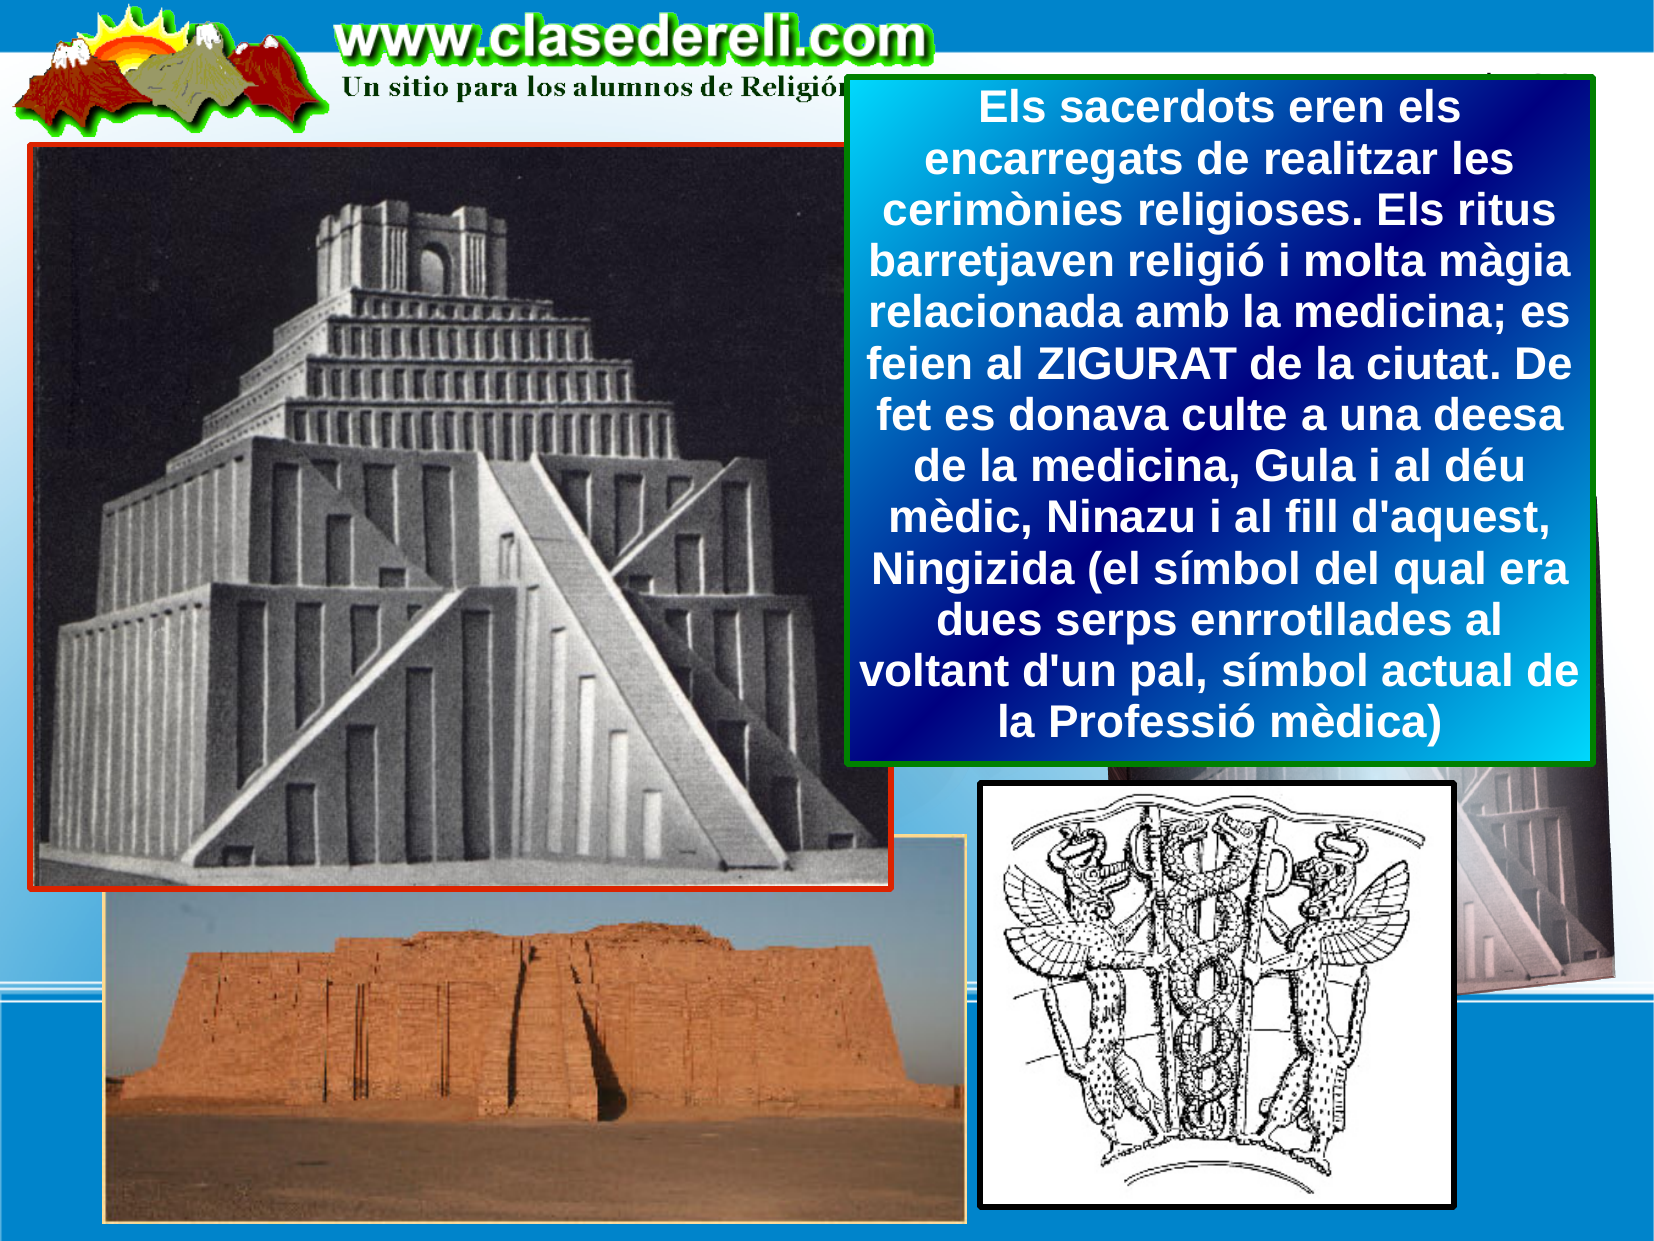

Els sacerdots eren els encarregats de realitzar les cerimònies religioses. Els ritus barretjaven religió i molta màgia relacionada amb la medicina; es feien al ZIGURAT de la ciutat. De fet es donava culte a una deesa de la medicina, Gula i al déu mèdic, Ninazu i al fill d'aquest, Ningizida (el símbol del qual era dues serps enrrotllades al voltant d'un pal, símbol actual de la Professió mèdica)